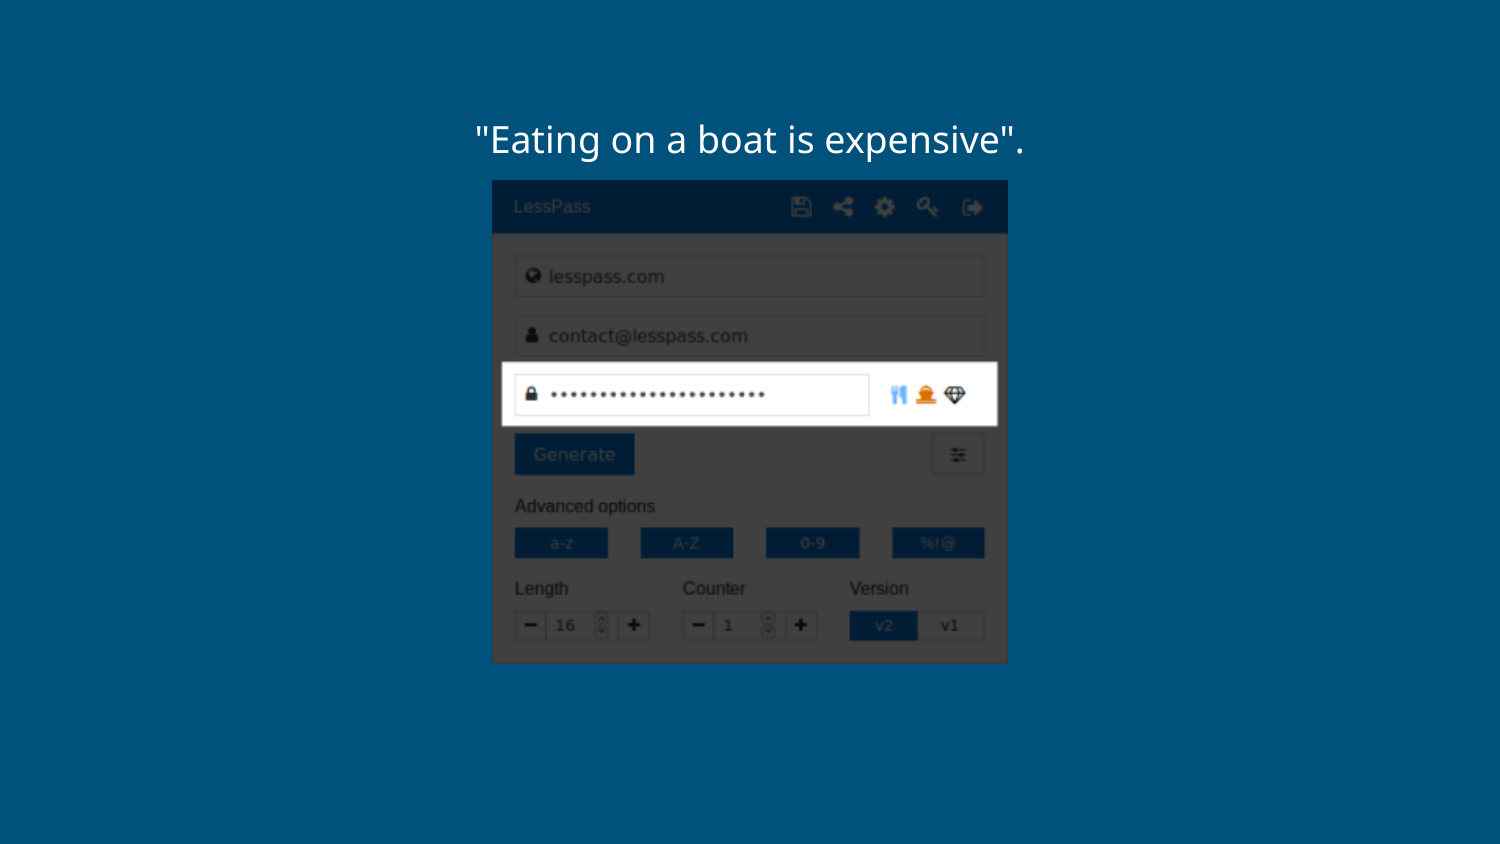

# "Eating on a boat is expensive".